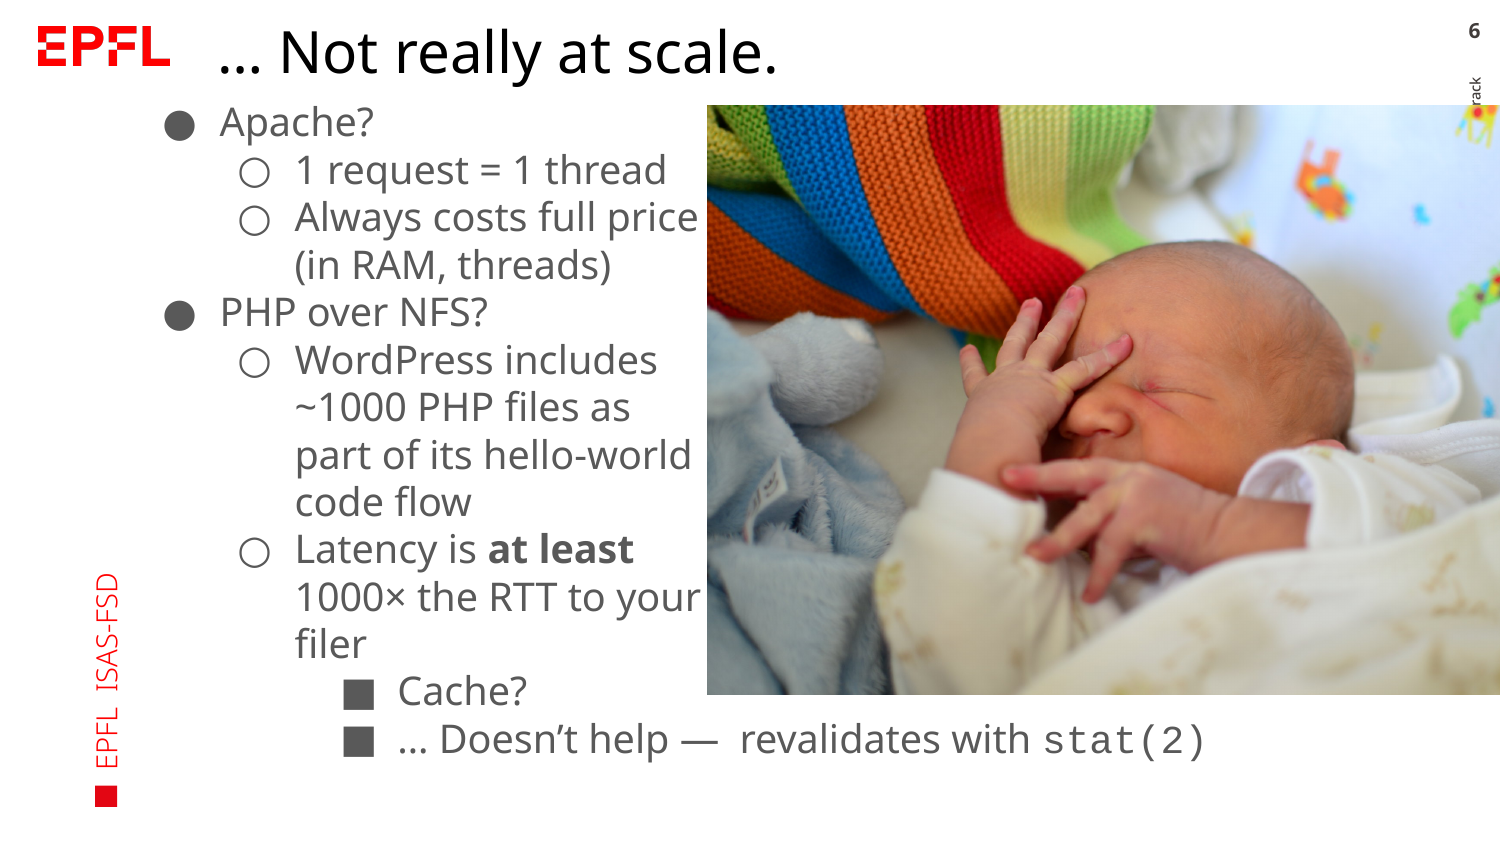

# … Not really at scale.
Apache?
1 request = 1 thread
Always costs full price (in RAM, threads)
PHP over NFS?
WordPress includes ~1000 PHP files as part of its hello-world code flow
Latency is at least 1000× the RTT to your filer
Cache?
… Doesn’t help —  revalidates with stat(2)